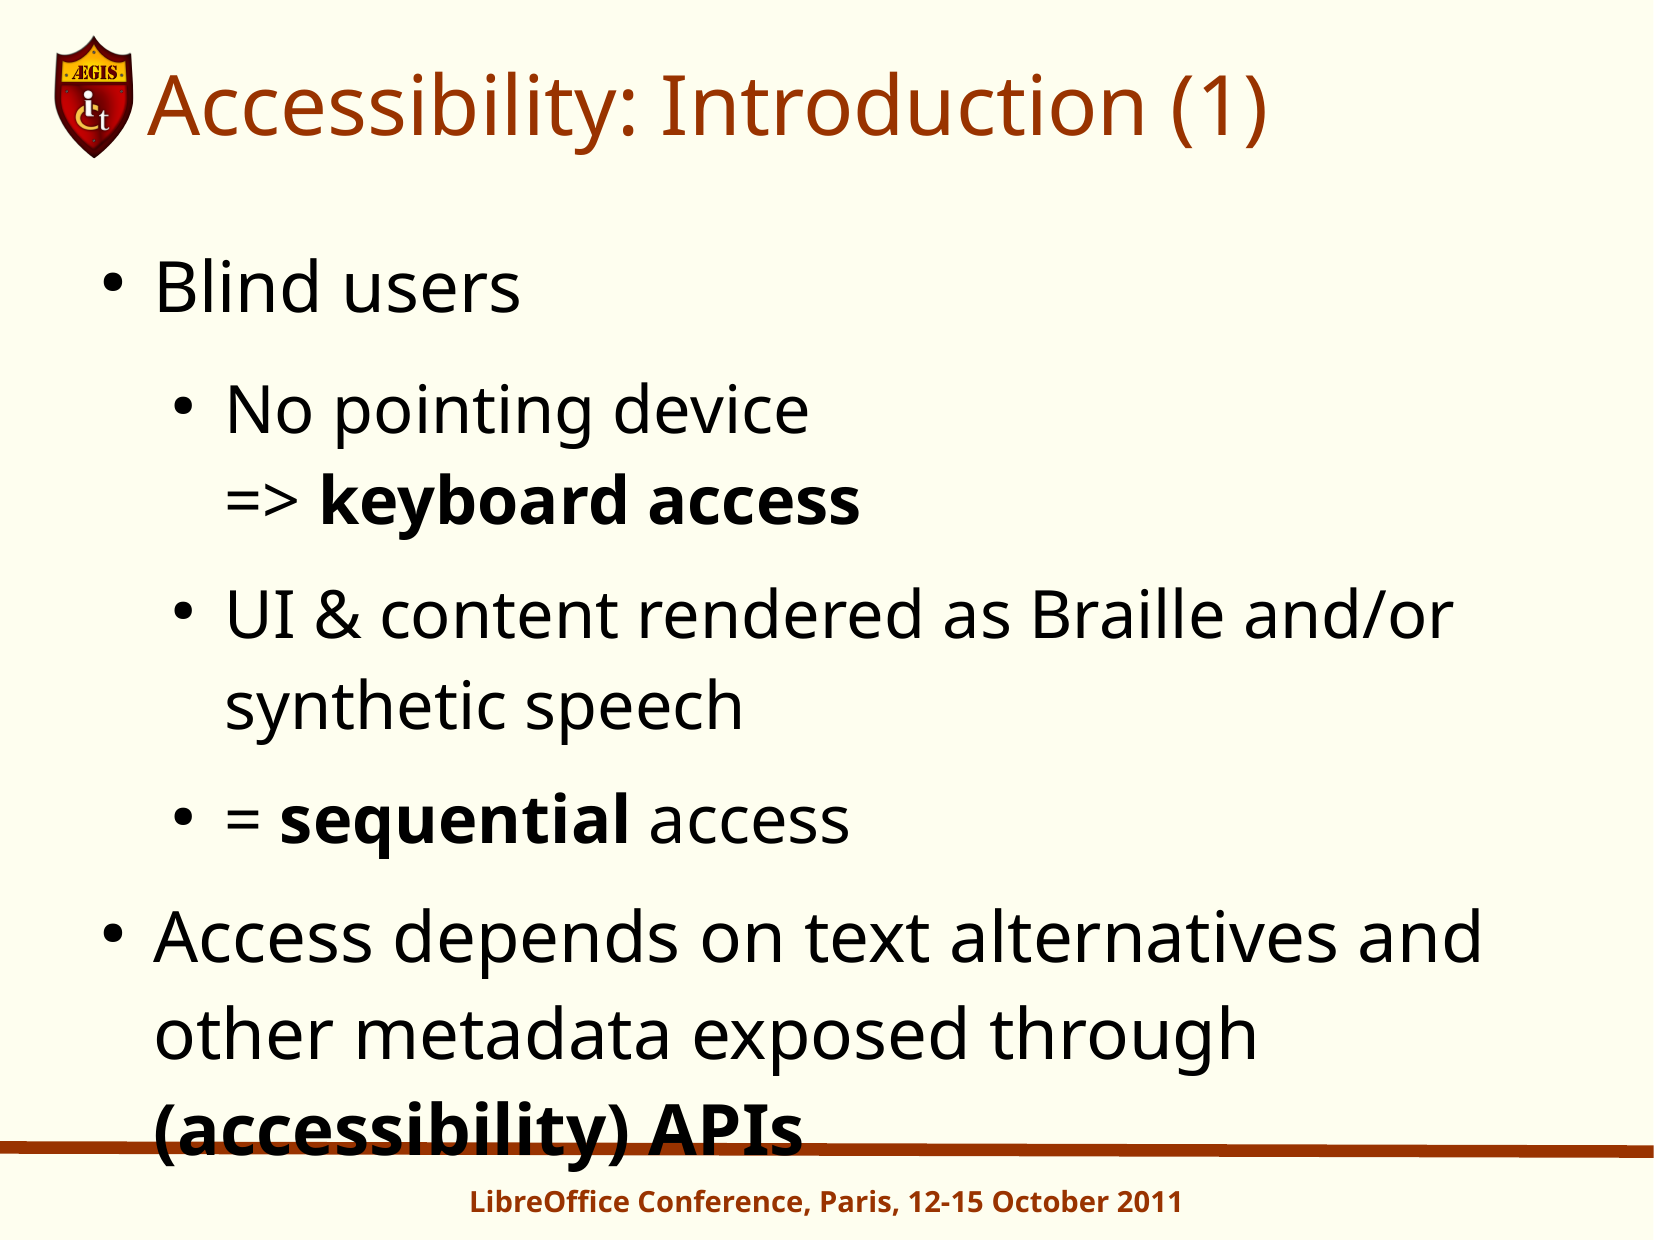

# Accessibility: Introduction (1)
Blind users
No pointing device
=> keyboard access
UI & content rendered as Braille and/or synthetic speech
= sequential access
Access depends on text alternatives and other metadata exposed through (accessibility) APIs